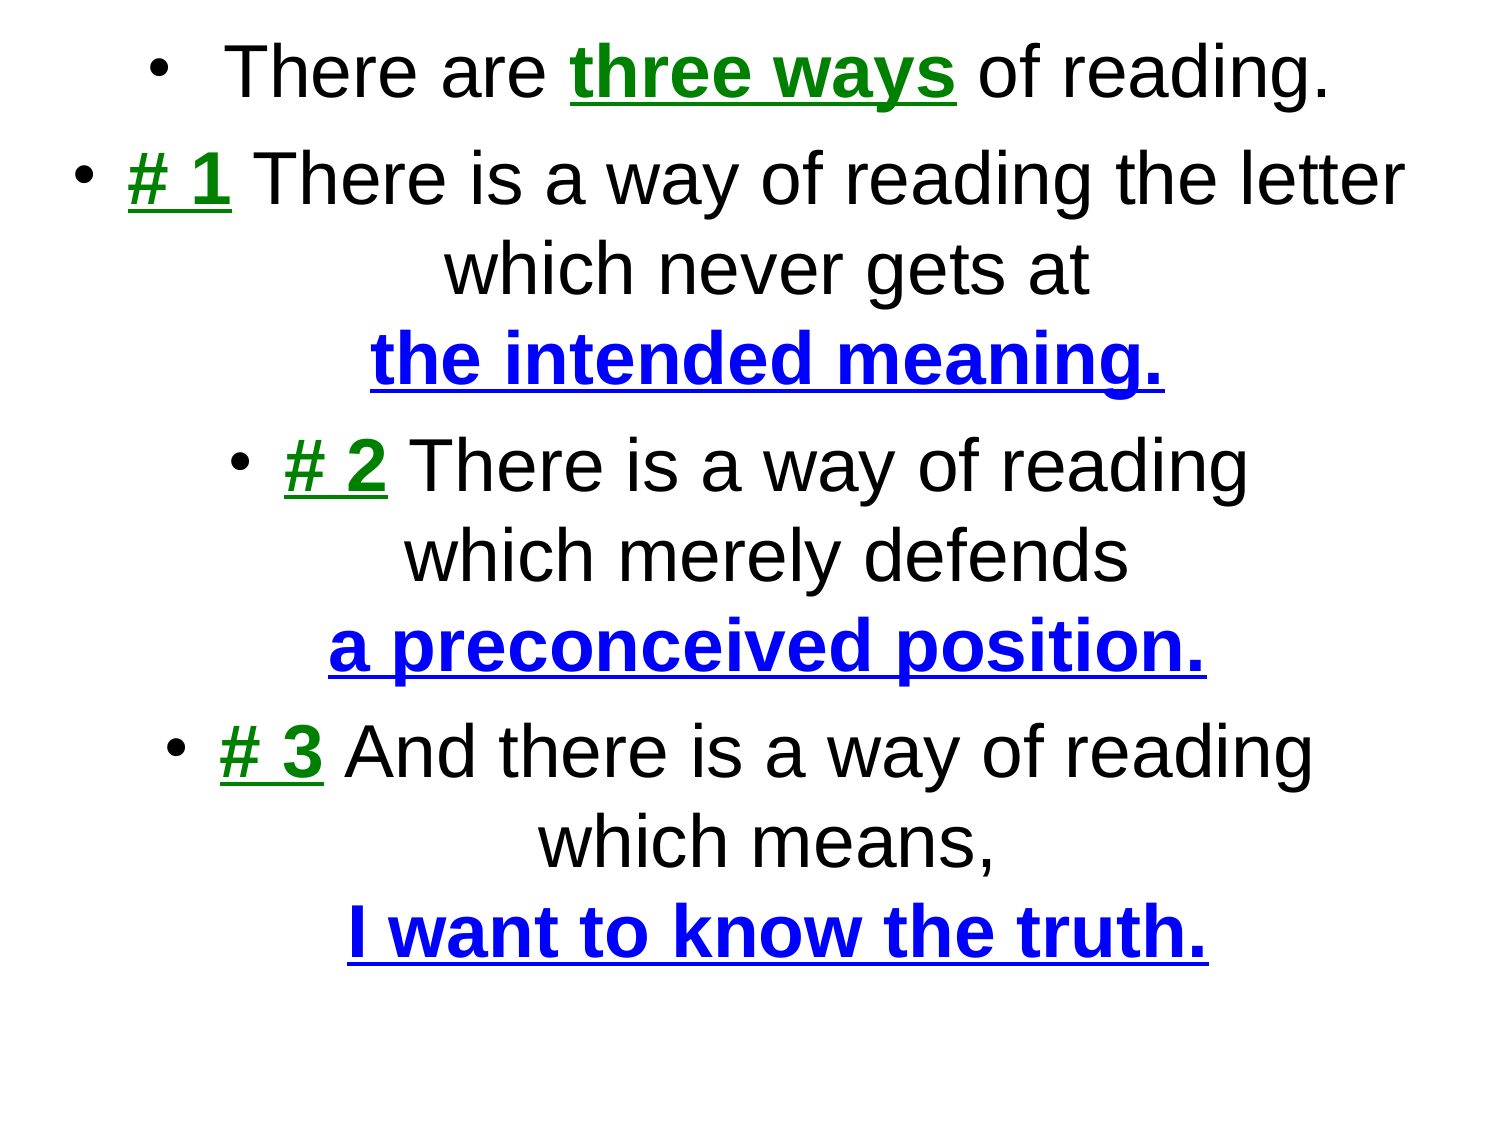

# There are three ways of reading.
# 1 There is a way of reading the letter which never gets at the intended meaning.
# 2 There is a way of reading which merely defends a preconceived position.
# 3 And there is a way of reading which means, I want to know the truth.
25